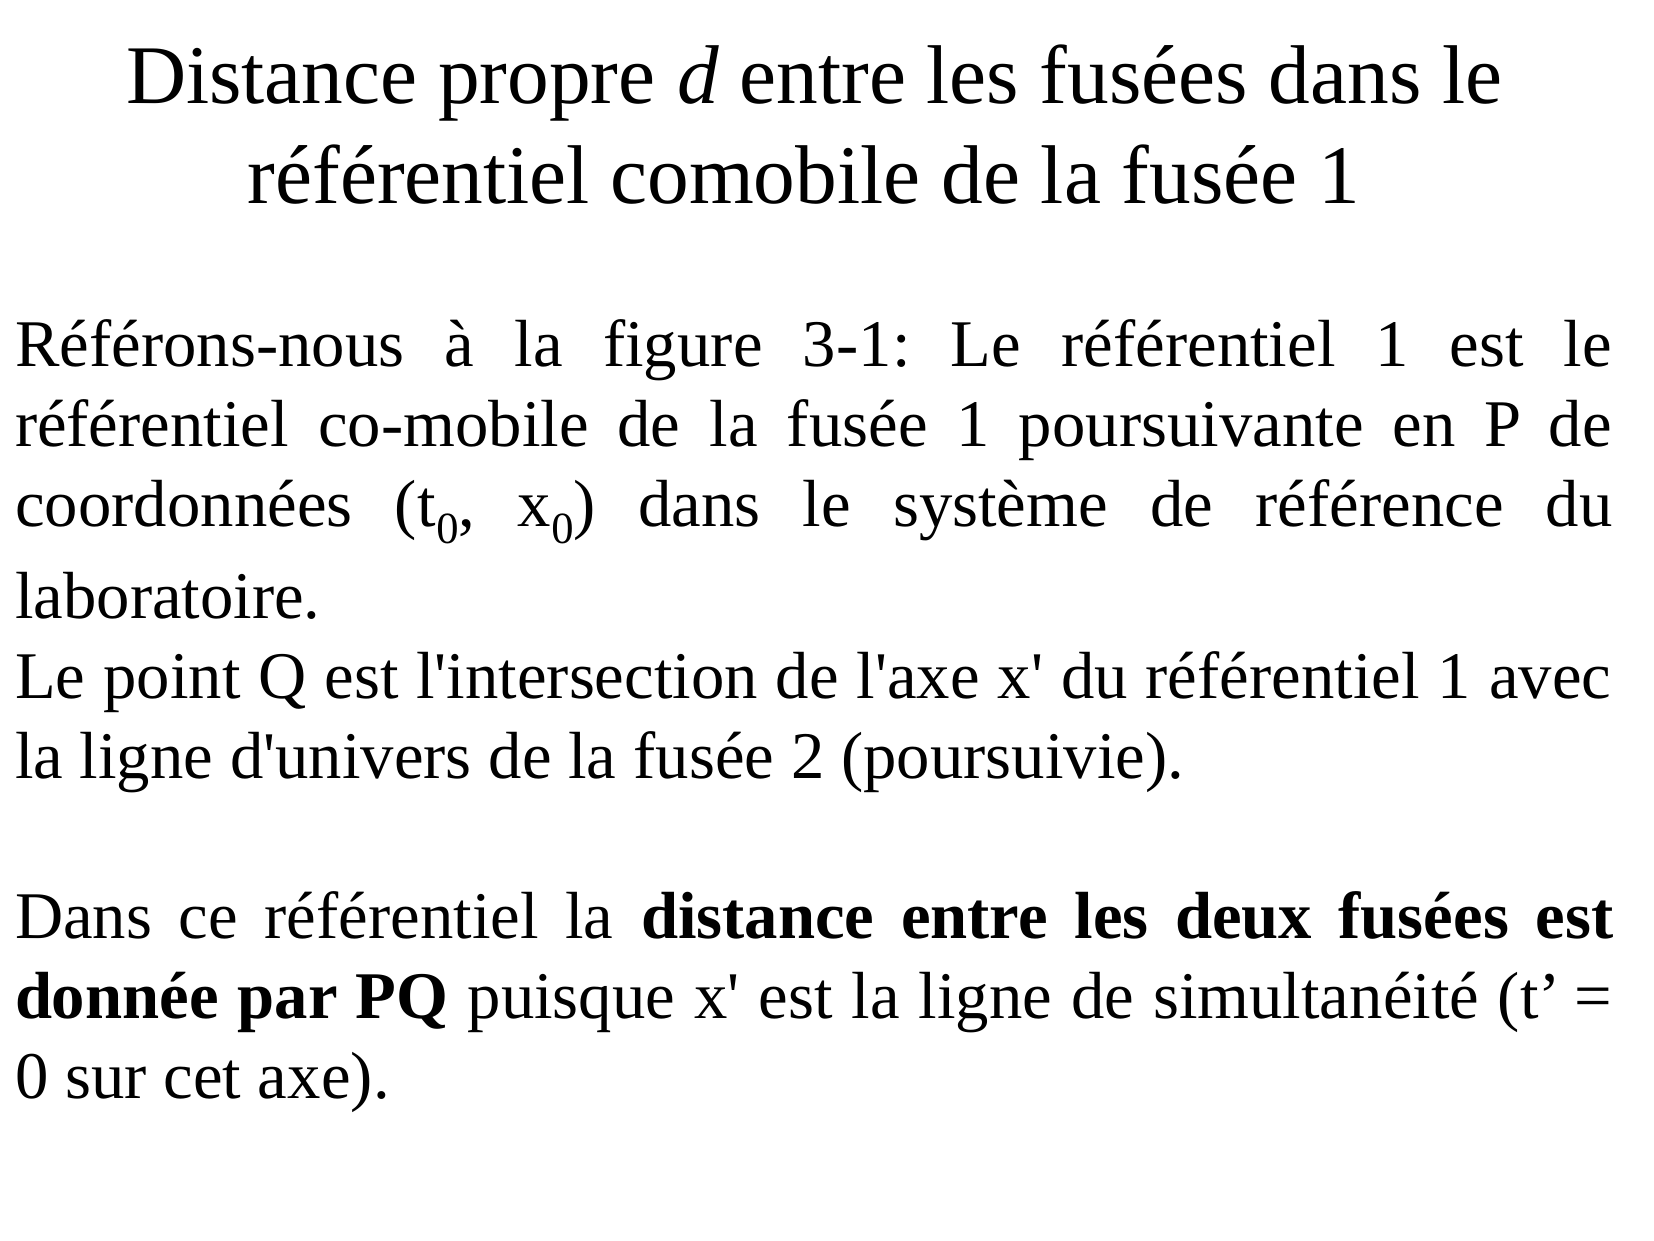

Distance propre d entre les fusées dans le référentiel comobile de la fusée 1
Référons-nous à la figure 3-1: Le référentiel 1 est le référentiel co-mobile de la fusée 1 poursuivante en P de coordonnées (t0, x0) dans le système de référence du laboratoire.
Le point Q est l'intersection de l'axe x' du référentiel 1 avec la ligne d'univers de la fusée 2 (poursuivie).
Dans ce référentiel la distance entre les deux fusées est donnée par PQ puisque x' est la ligne de simultanéité (t’ = 0 sur cet axe).